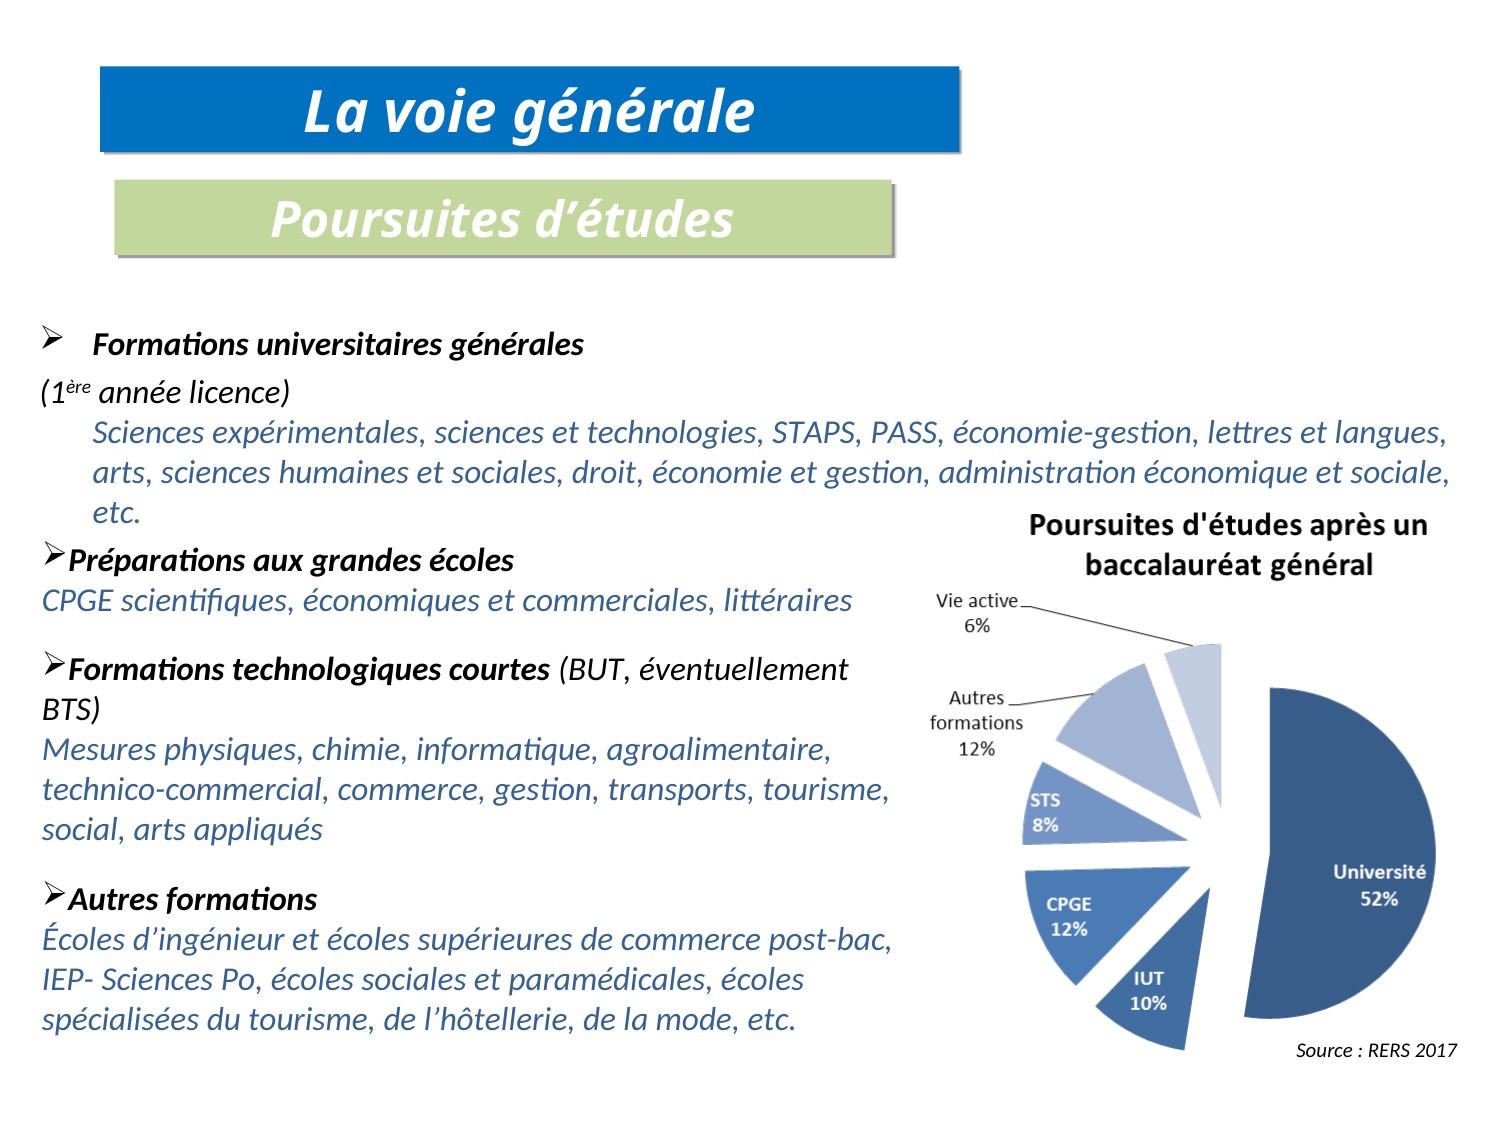

La voie générale
Poursuites d’études
Formations universitaires générales
(1ère année licence)
Sciences expérimentales, sciences et technologies, STAPS, PASS, économie-gestion, lettres et langues, arts, sciences humaines et sociales, droit, économie et gestion, administration économique et sociale, etc.
Préparations aux grandes écoles
CPGE scientifiques, économiques et commerciales, littéraires
Formations technologiques courtes (BUT, éventuellement BTS)
Mesures physiques, chimie, informatique, agroalimentaire, technico-commercial, commerce, gestion, transports, tourisme, social, arts appliqués
Autres formations
Écoles d’ingénieur et écoles supérieures de commerce post-bac, IEP- Sciences Po, écoles sociales et paramédicales, écoles spécialisées du tourisme, de l’hôtellerie, de la mode, etc.
Source : RERS 2017